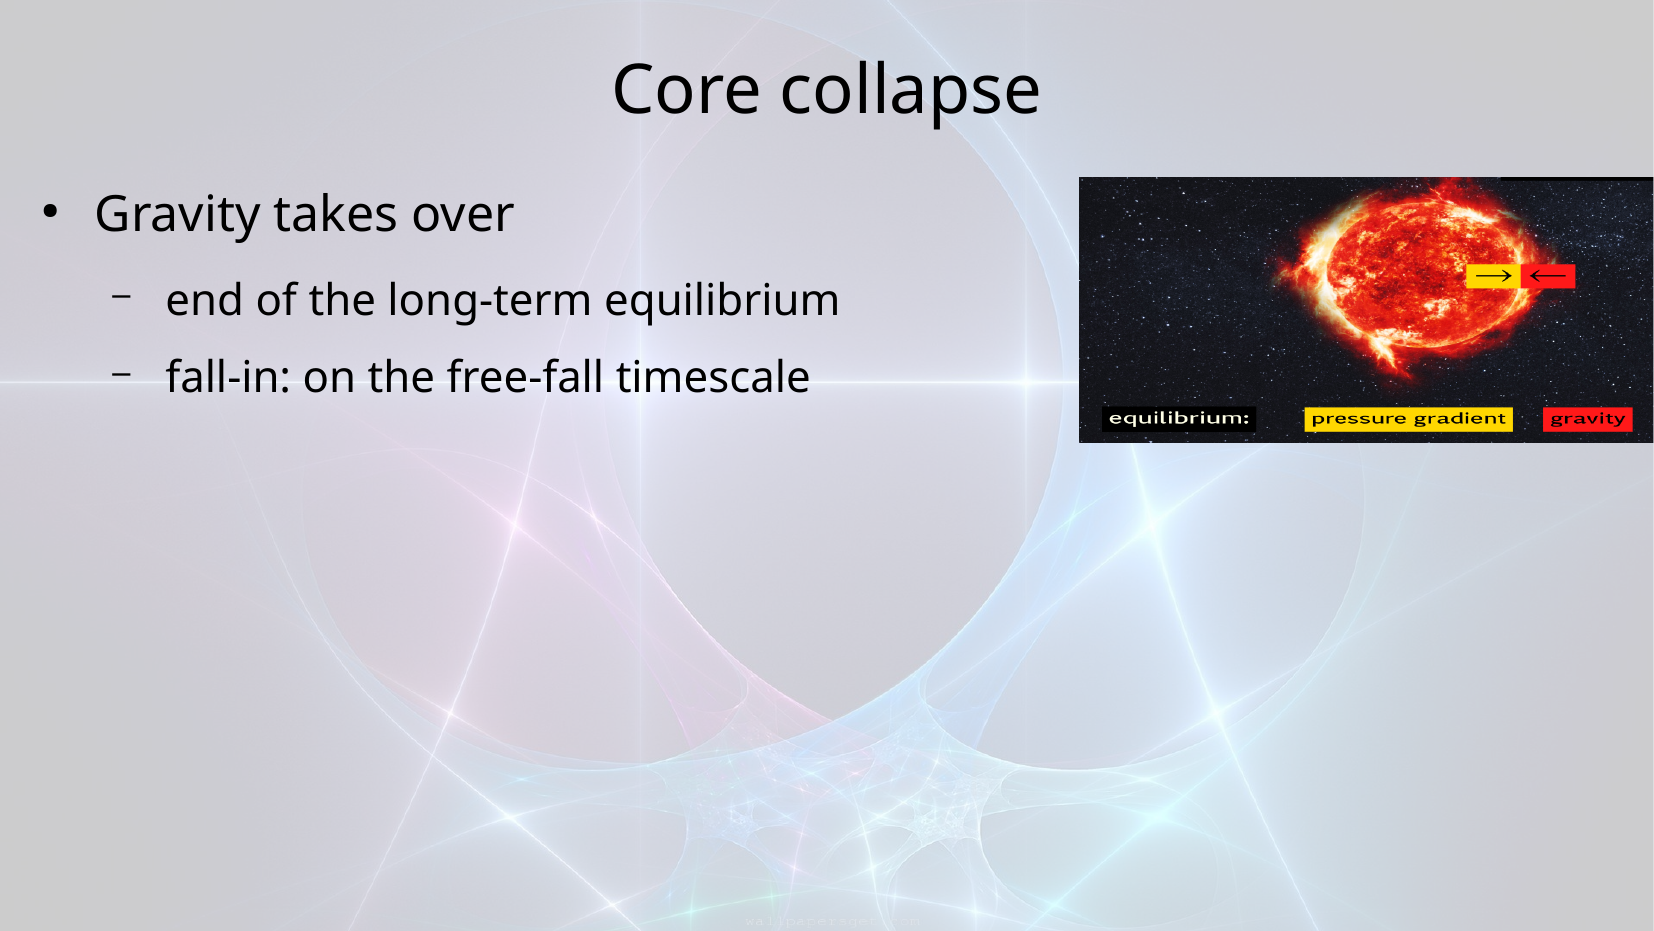

# Core collapse
Gravity takes over
end of the long-term equilibrium
fall-in: on the free-fall timescale